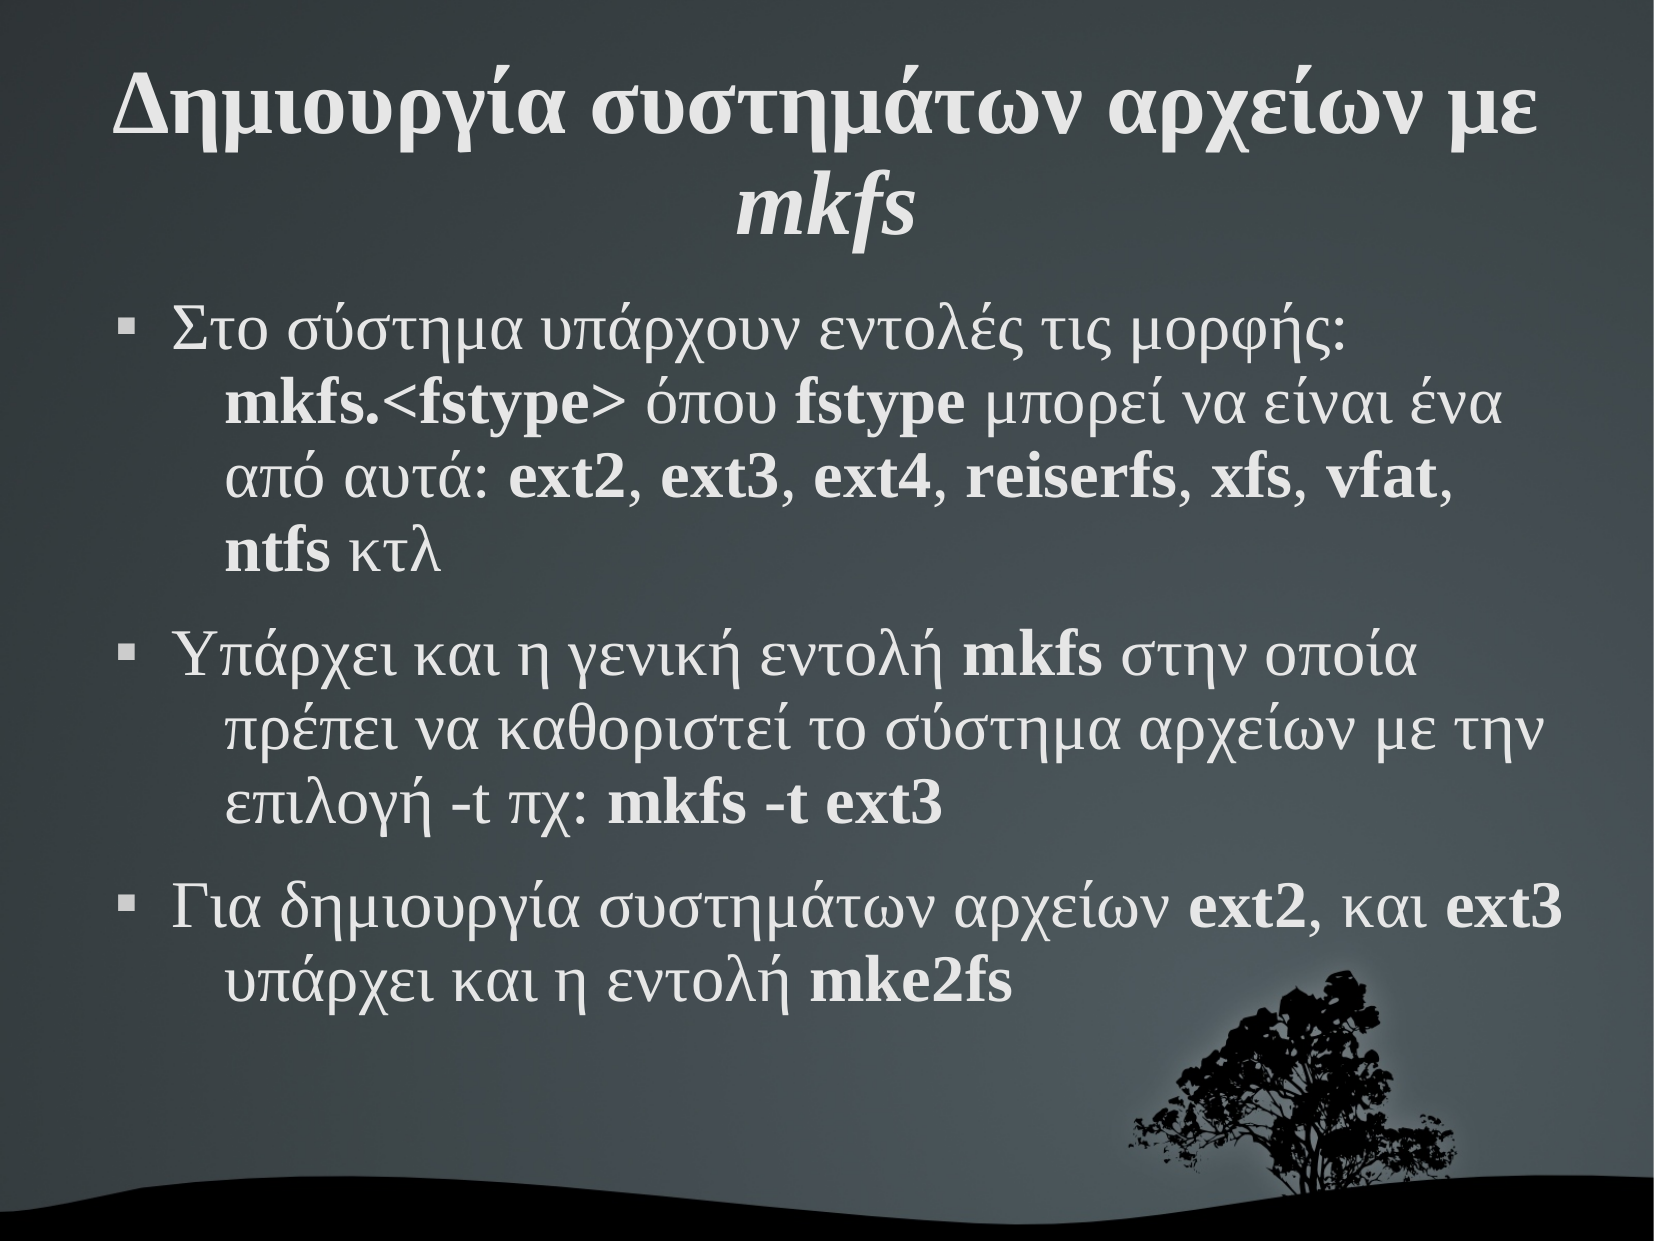

# Δημιουργία συστημάτων αρχείων με mkfs
Στο σύστημα υπάρχουν εντολές τις μορφής: mkfs.<fstype> όπου fstype μπορεί να είναι ένα από αυτά: ext2, ext3, ext4, reiserfs, xfs, vfat, ntfs κτλ
Υπάρχει και η γενική εντολή mkfs στην οποία πρέπει να καθοριστεί το σύστημα αρχείων με την επιλογή -t πχ: mkfs -t ext3
Για δημιουργία συστημάτων αρχείων ext2, και ext3 υπάρχει και η εντολή mke2fs